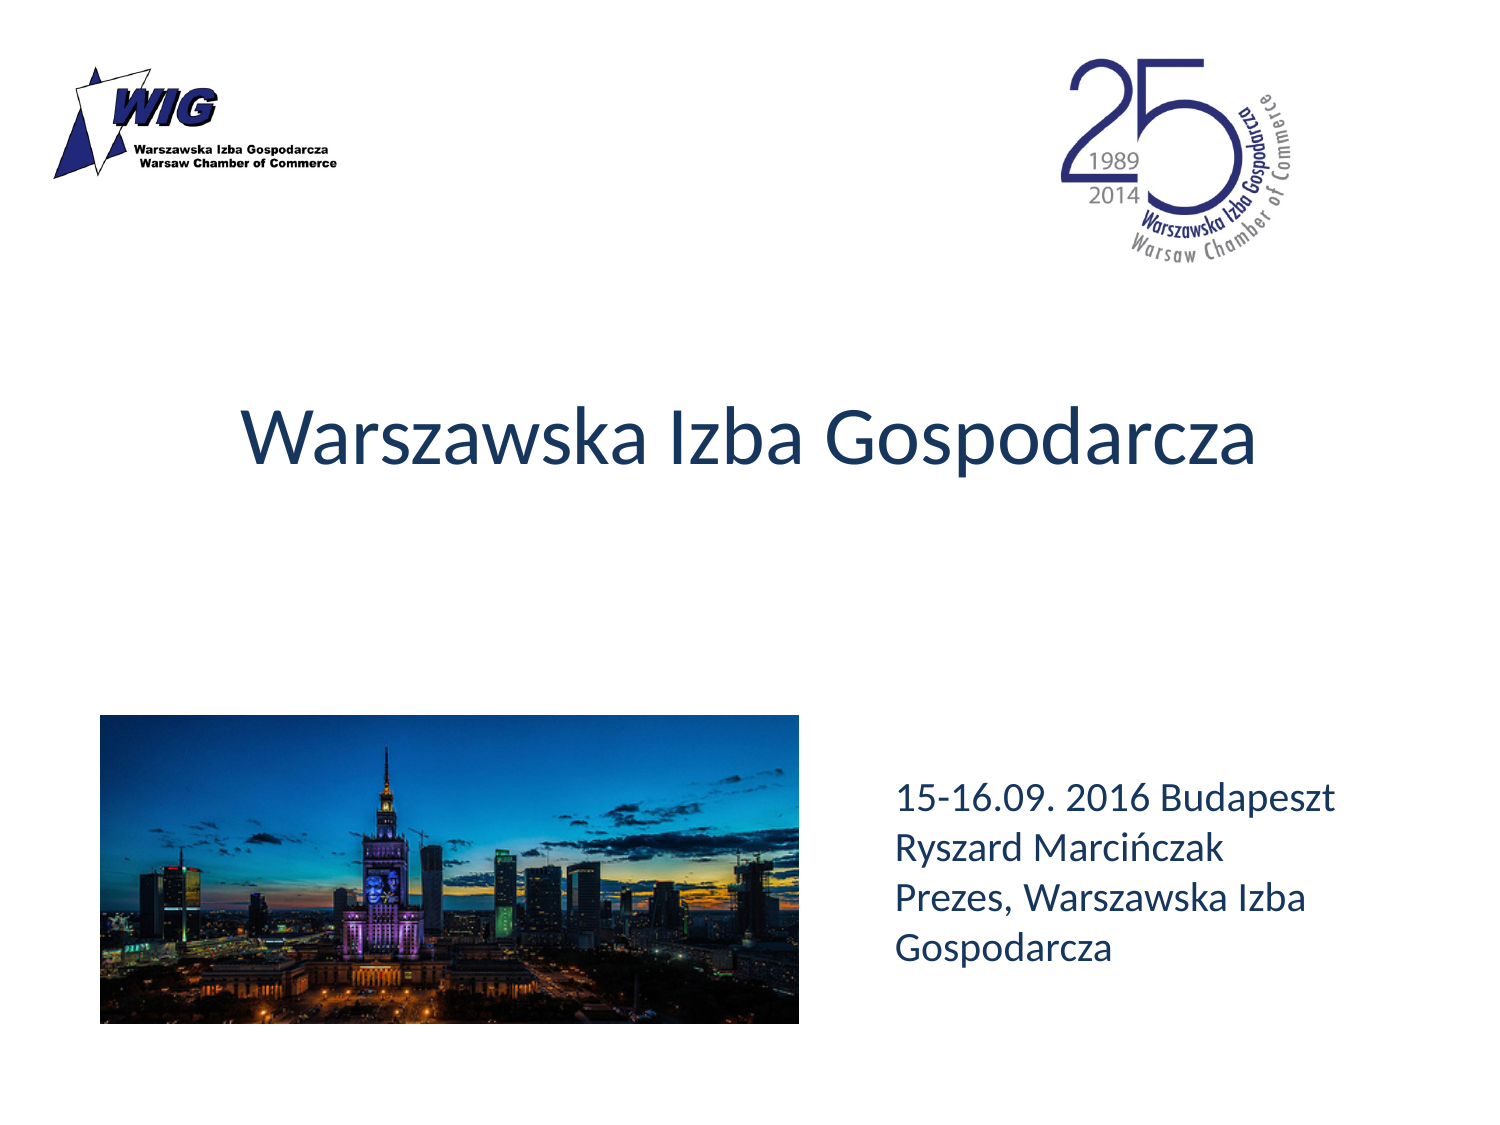

# Warszawska Izba Gospodarcza
15-16.09. 2016 Budapeszt
Ryszard Marcińczak
Prezes, Warszawska Izba Gospodarcza